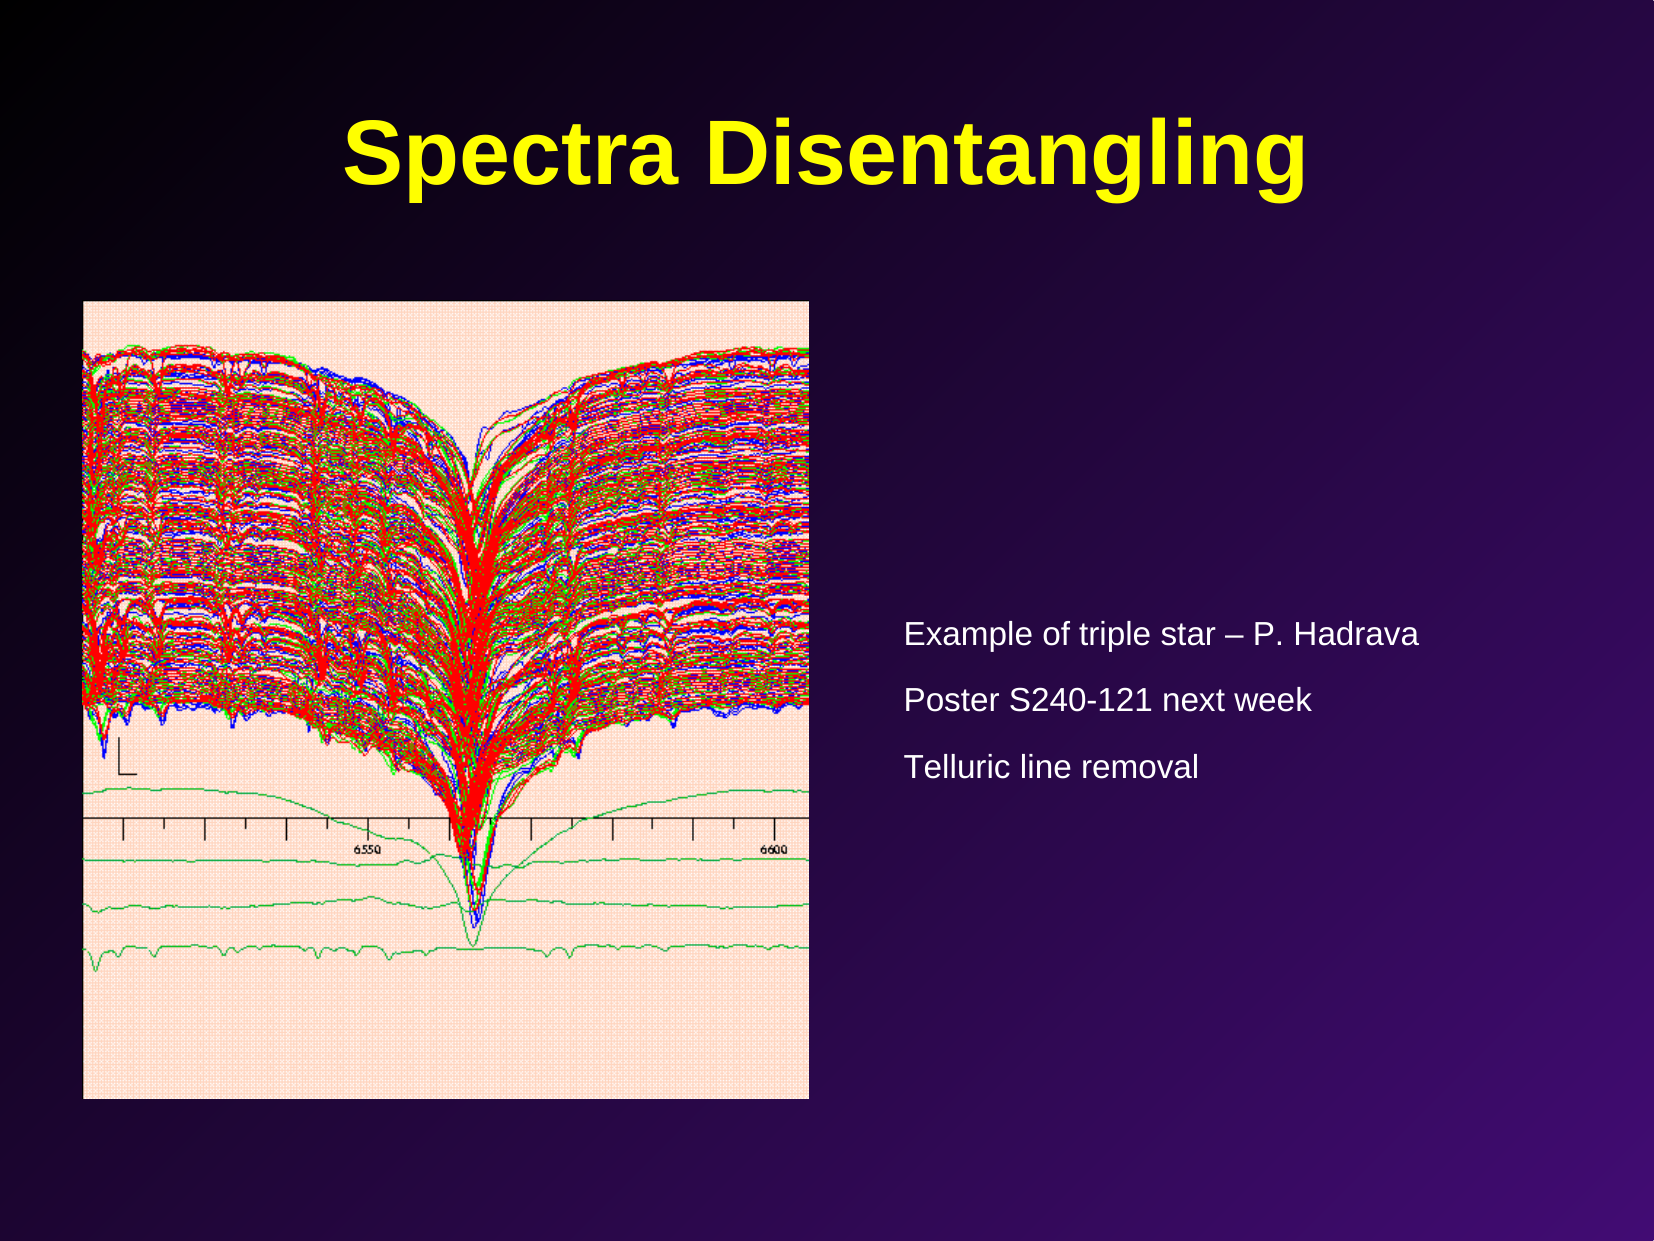

# Spectra Disentangling
Example of triple star – P. Hadrava
Poster S240-121 next week
Telluric line removal